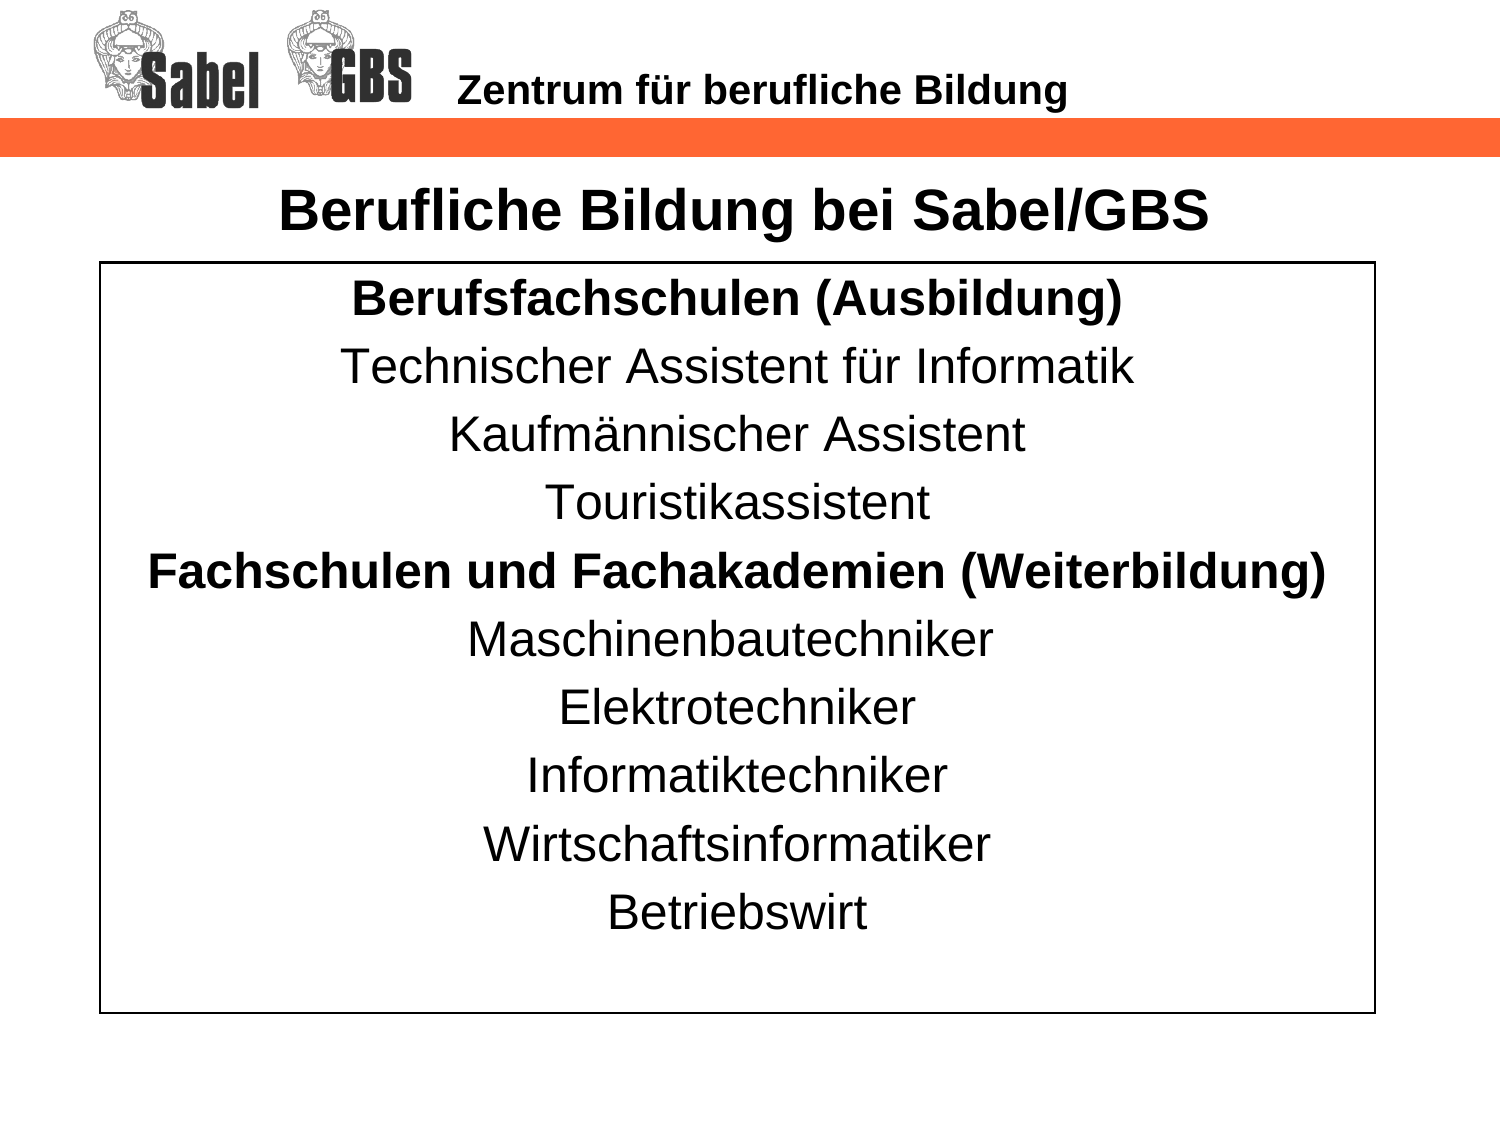

# Berufliche Bildung bei Sabel/GBS
Berufsfachschulen (Ausbildung)
Technischer Assistent für Informatik
Kaufmännischer Assistent
Touristikassistent
Fachschulen und Fachakademien (Weiterbildung)
Maschinenbautechniker
Elektrotechniker
Informatiktechniker
Wirtschaftsinformatiker
Betriebswirt